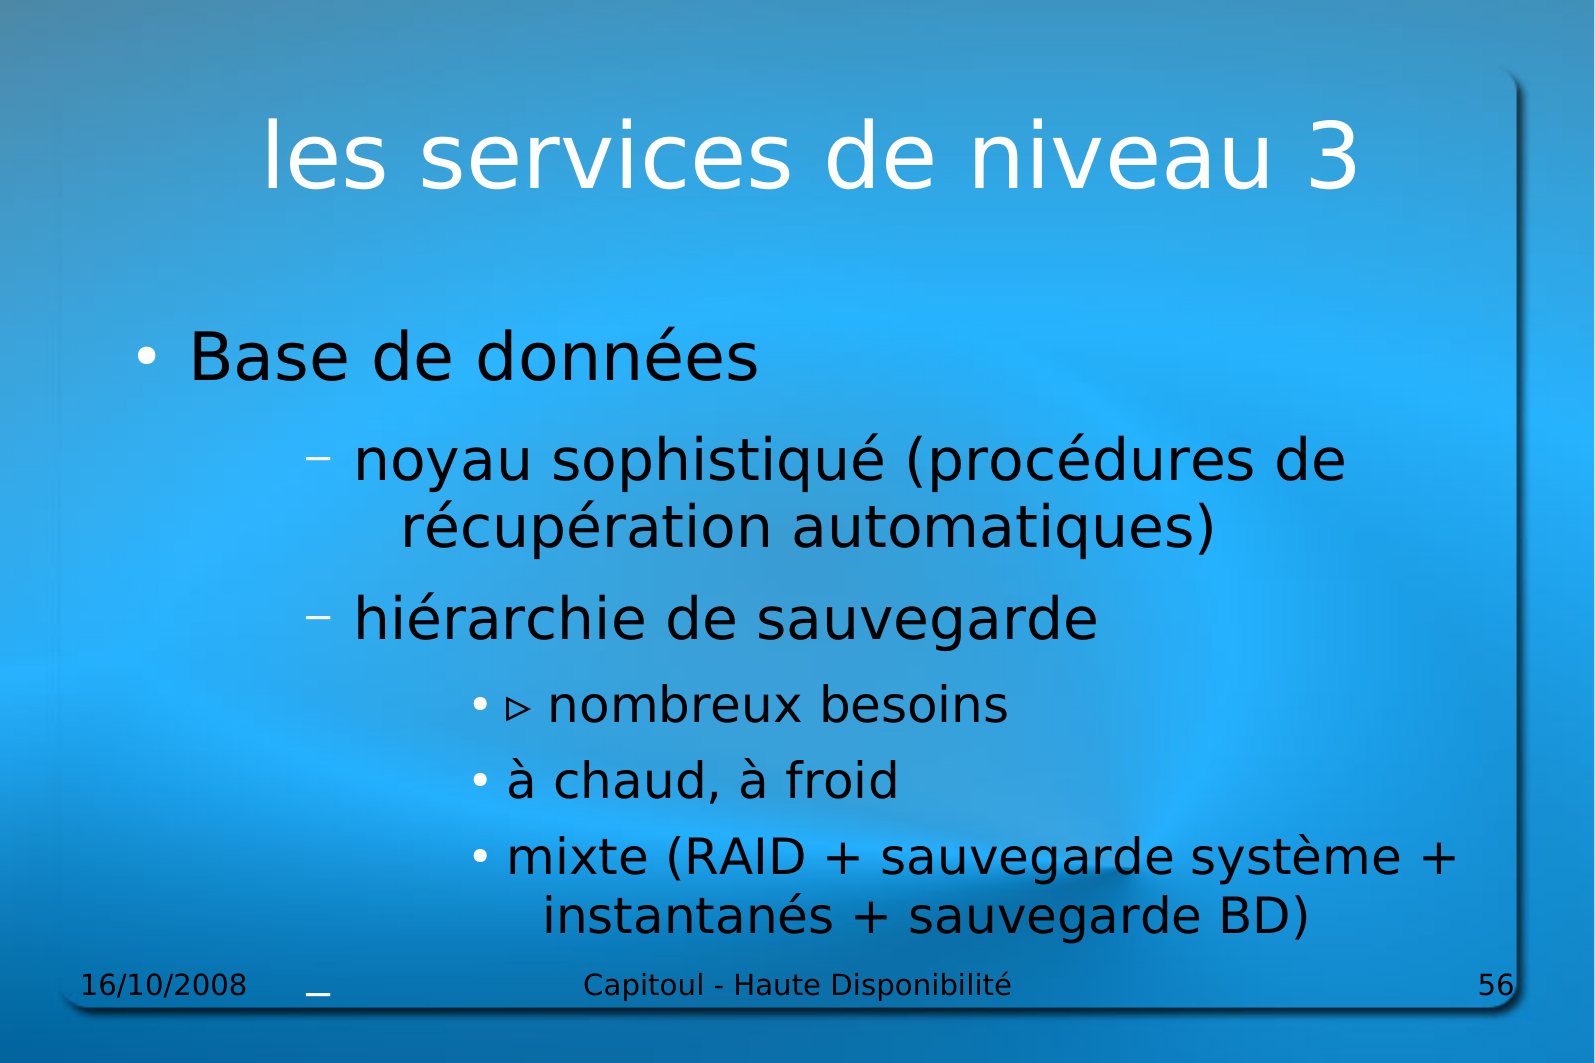

# les services de niveau 3
Base de données
noyau sophistiqué (procédures de récupération automatiques)
hiérarchie de sauvegarde
▹ nombreux besoins
à chaud, à froid
mixte (RAID + sauvegarde système + instantanés + sauvegarde BD)
16/10/2008
Capitoul - Haute Disponibilité
56